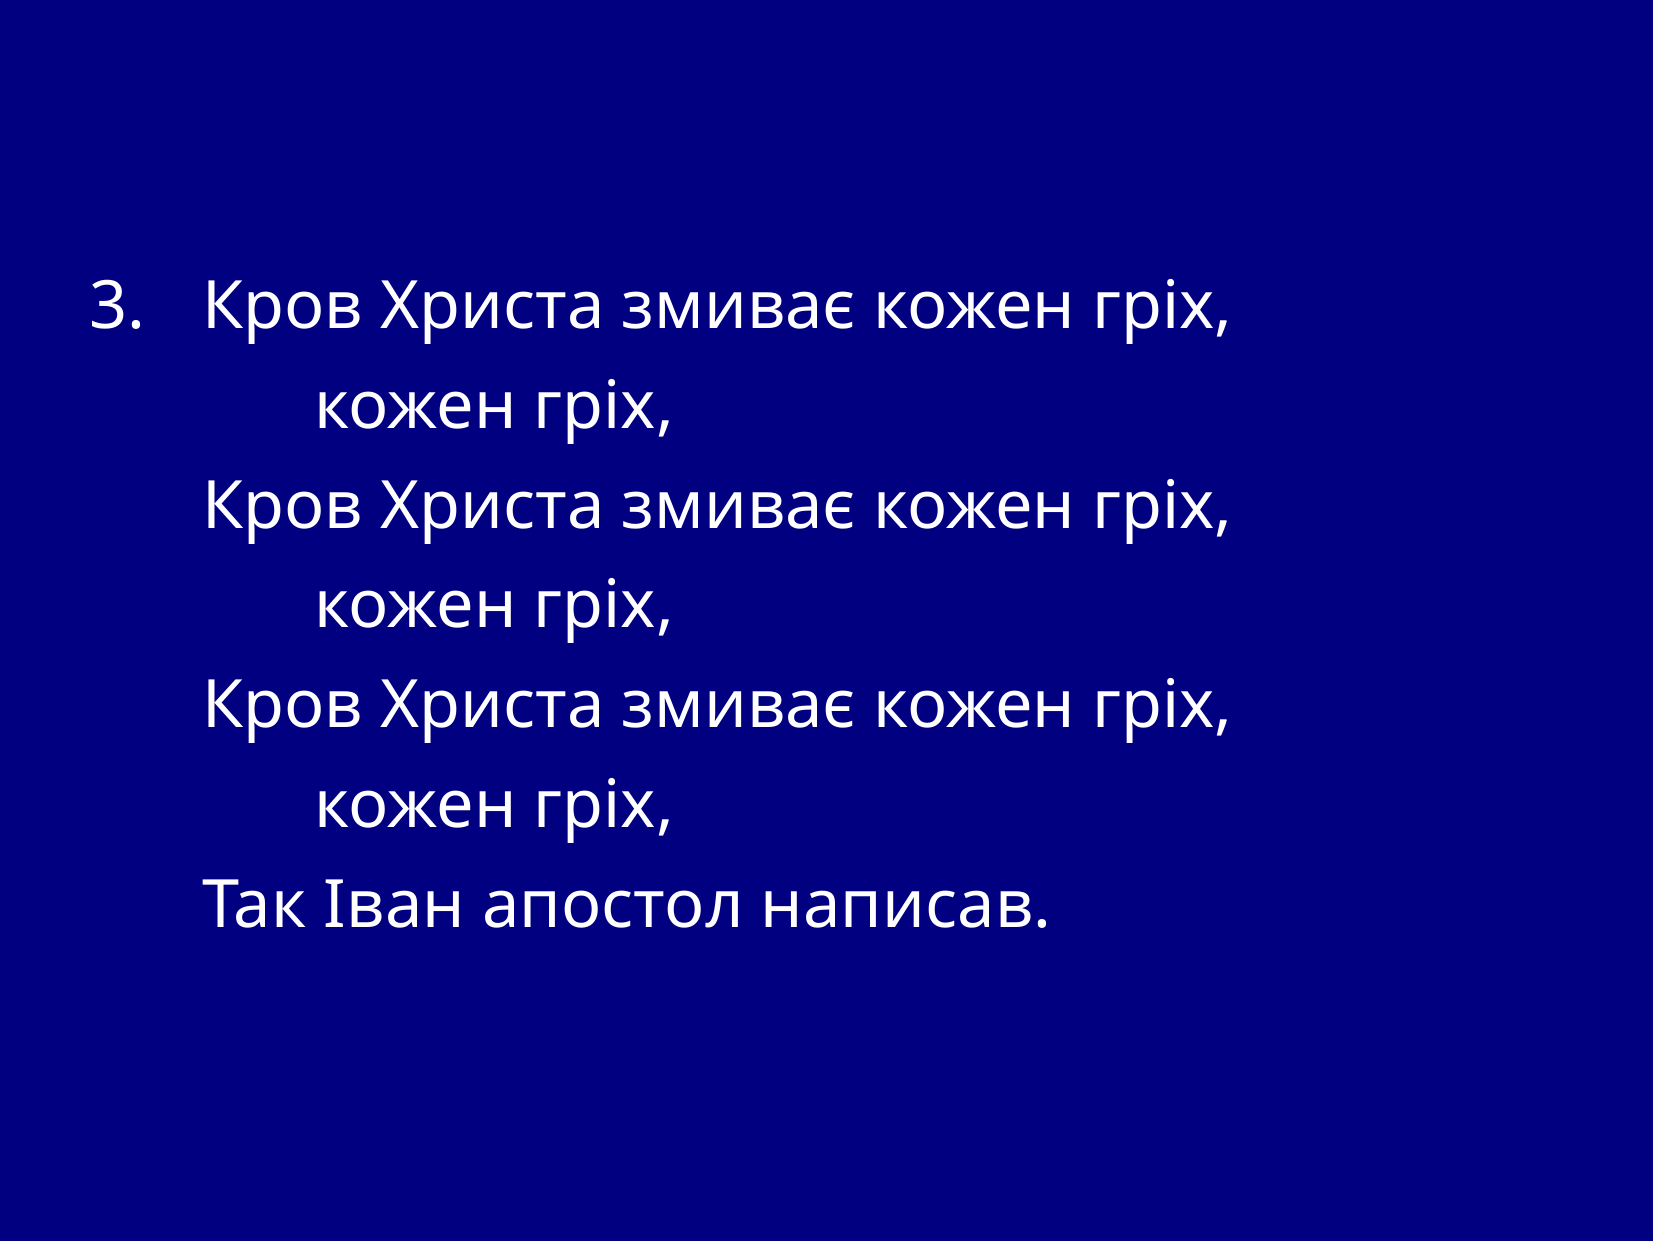

3.	Кров Христа змиває кожен гріх,
		кожен гріх,
	Кров Христа змиває кожен гріх,
		кожен гріх,
	Кров Христа змиває кожен гріх,
		кожен гріх,
	Так Іван апостол написав.